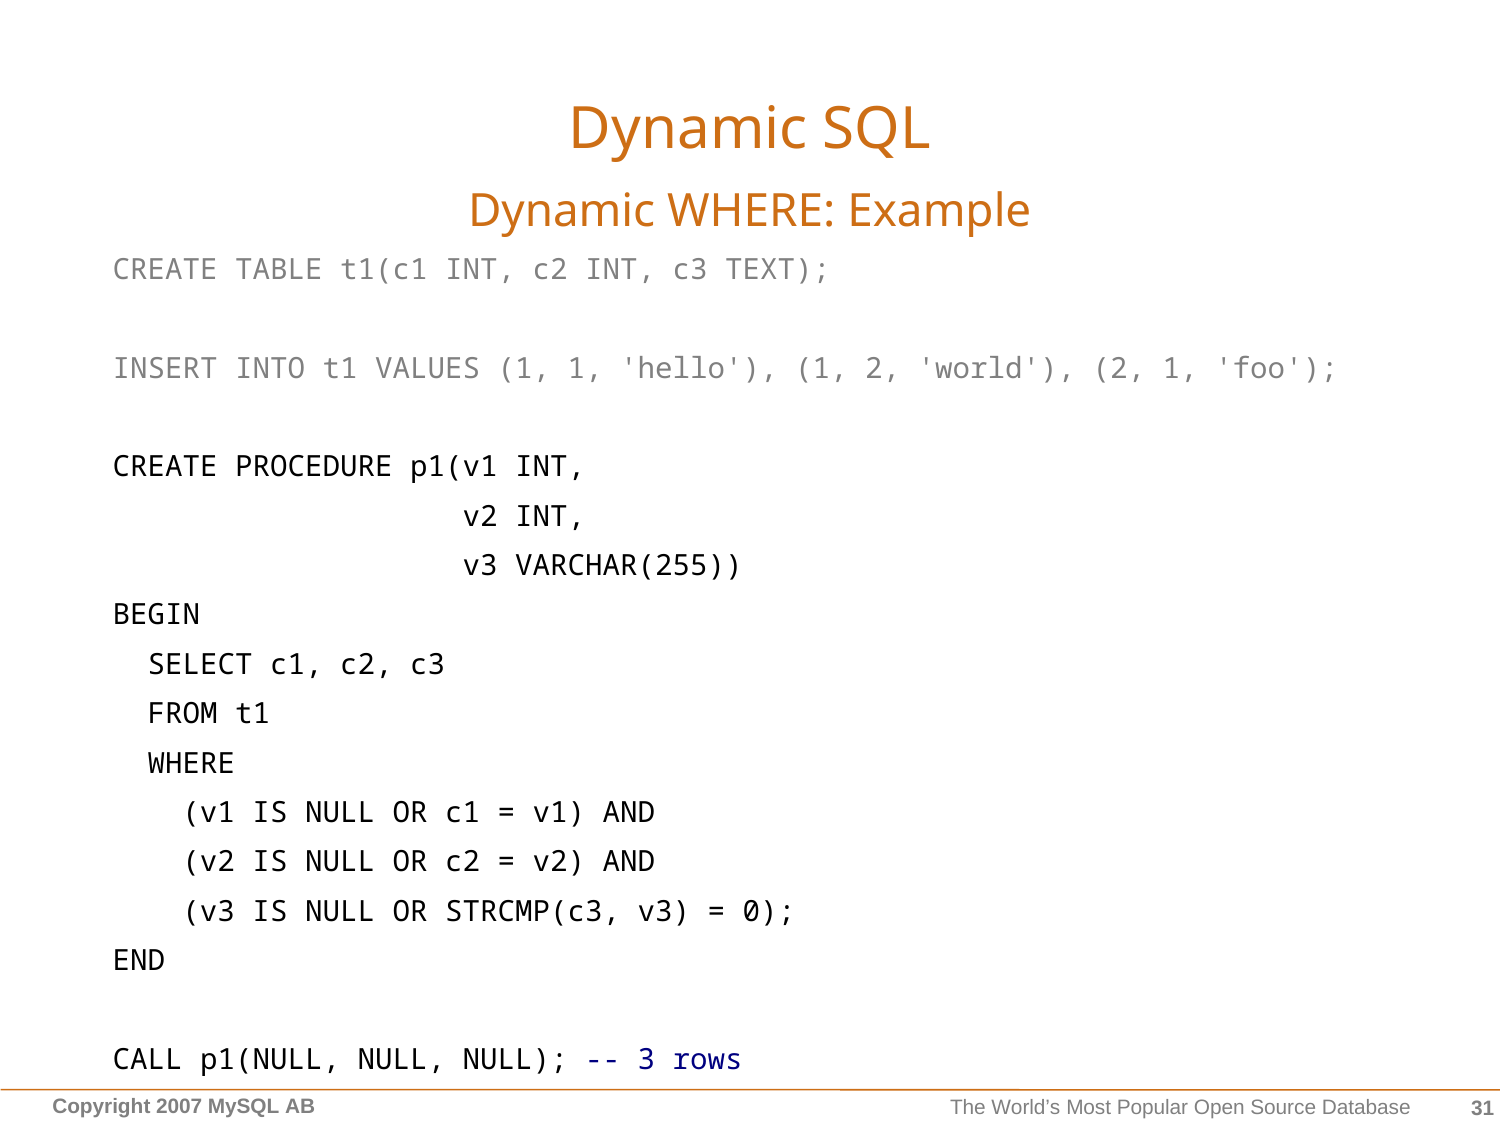

# Dynamic SQL Dynamic WHERE: Example
CREATE TABLE t1(c1 INT, c2 INT, c3 TEXT);
INSERT INTO t1 VALUES (1, 1, 'hello'), (1, 2, 'world'), (2, 1, 'foo');
CREATE PROCEDURE p1(v1 INT,
 v2 INT,
 v3 VARCHAR(255))
BEGIN
 SELECT c1, c2, c3
 FROM t1
 WHERE
 (v1 IS NULL OR c1 = v1) AND
 (v2 IS NULL OR c2 = v2) AND
 (v3 IS NULL OR STRCMP(c3, v3) = 0);
END
CALL p1(NULL, NULL, NULL); -- 3 rows
CALL p1(1, NULL, NULL); -- 2 rows
CALL p1(NULL, 1, 'foo'); -- 1 rows